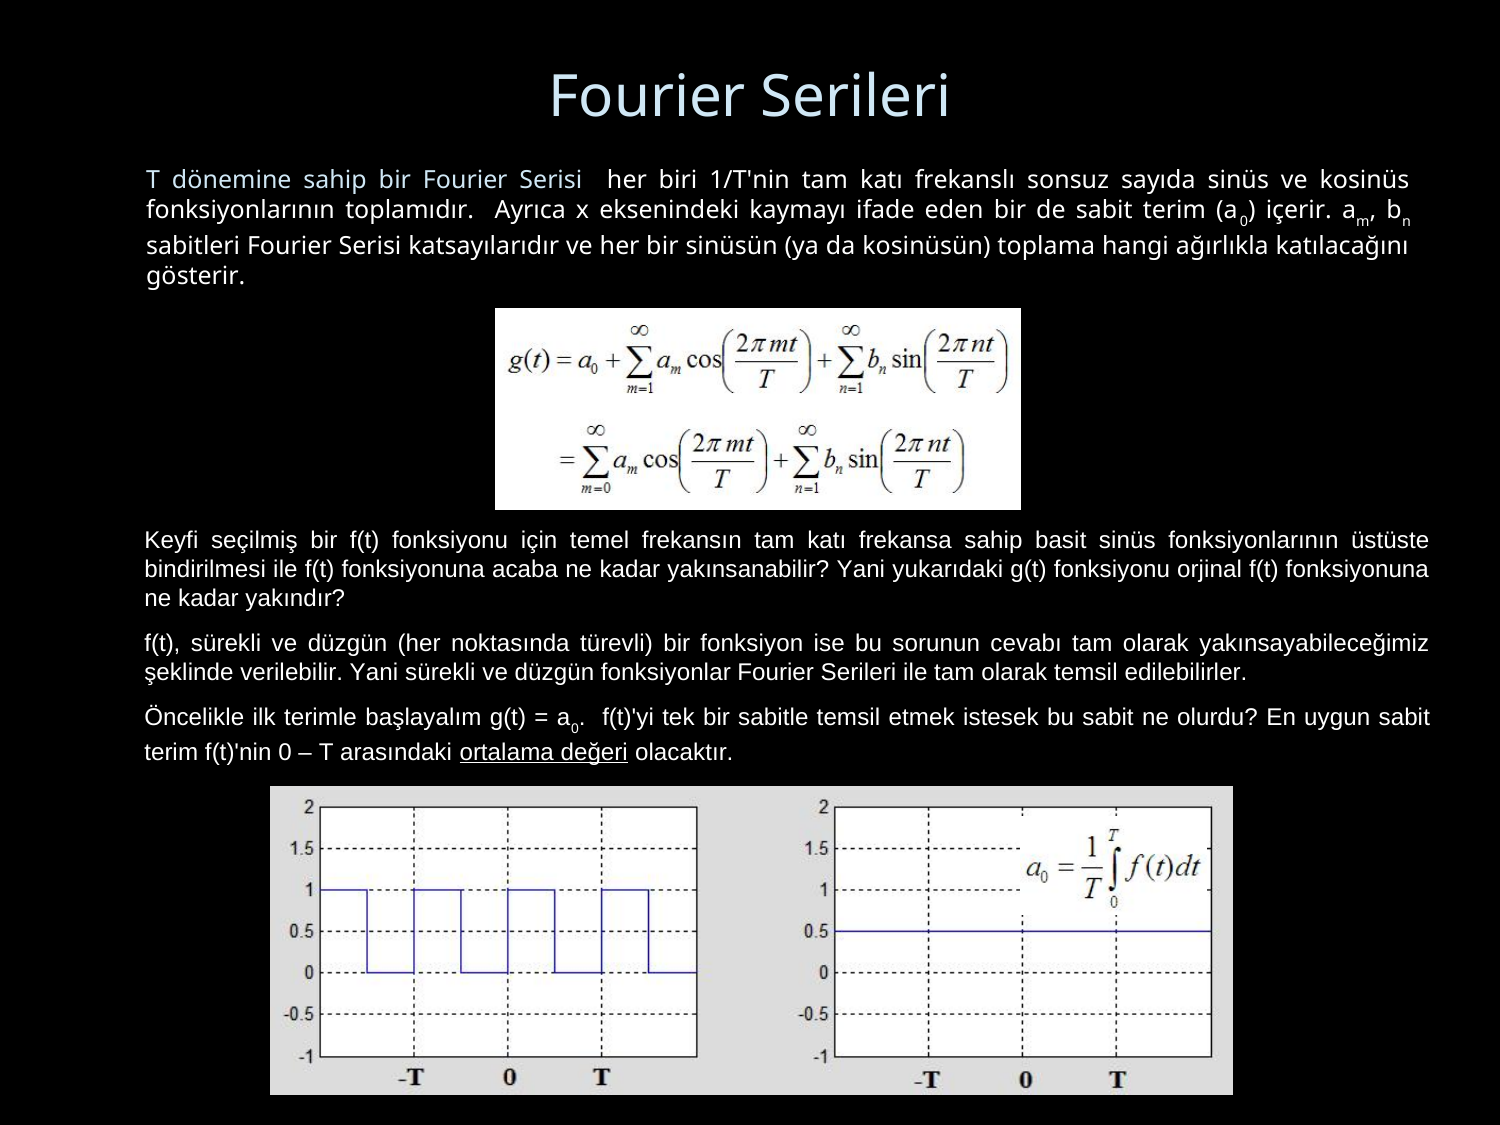

# Fourier Serileri
T dönemine sahip bir Fourier Serisi her biri 1/T'nin tam katı frekanslı sonsuz sayıda sinüs ve kosinüs fonksiyonlarının toplamıdır. Ayrıca x eksenindeki kaymayı ifade eden bir de sabit terim (a0) içerir. am, bn sabitleri Fourier Serisi katsayılarıdır ve her bir sinüsün (ya da kosinüsün) toplama hangi ağırlıkla katılacağını gösterir.
Keyfi seçilmiş bir f(t) fonksiyonu için temel frekansın tam katı frekansa sahip basit sinüs fonksiyonlarının üstüste bindirilmesi ile f(t) fonksiyonuna acaba ne kadar yakınsanabilir? Yani yukarıdaki g(t) fonksiyonu orjinal f(t) fonksiyonuna ne kadar yakındır?
f(t), sürekli ve düzgün (her noktasında türevli) bir fonksiyon ise bu sorunun cevabı tam olarak yakınsayabileceğimiz şeklinde verilebilir. Yani sürekli ve düzgün fonksiyonlar Fourier Serileri ile tam olarak temsil edilebilirler.
Öncelikle ilk terimle başlayalım g(t) = a0. f(t)'yi tek bir sabitle temsil etmek istesek bu sabit ne olurdu? En uygun sabit terim f(t)'nin 0 – T arasındaki ortalama değeri olacaktır.